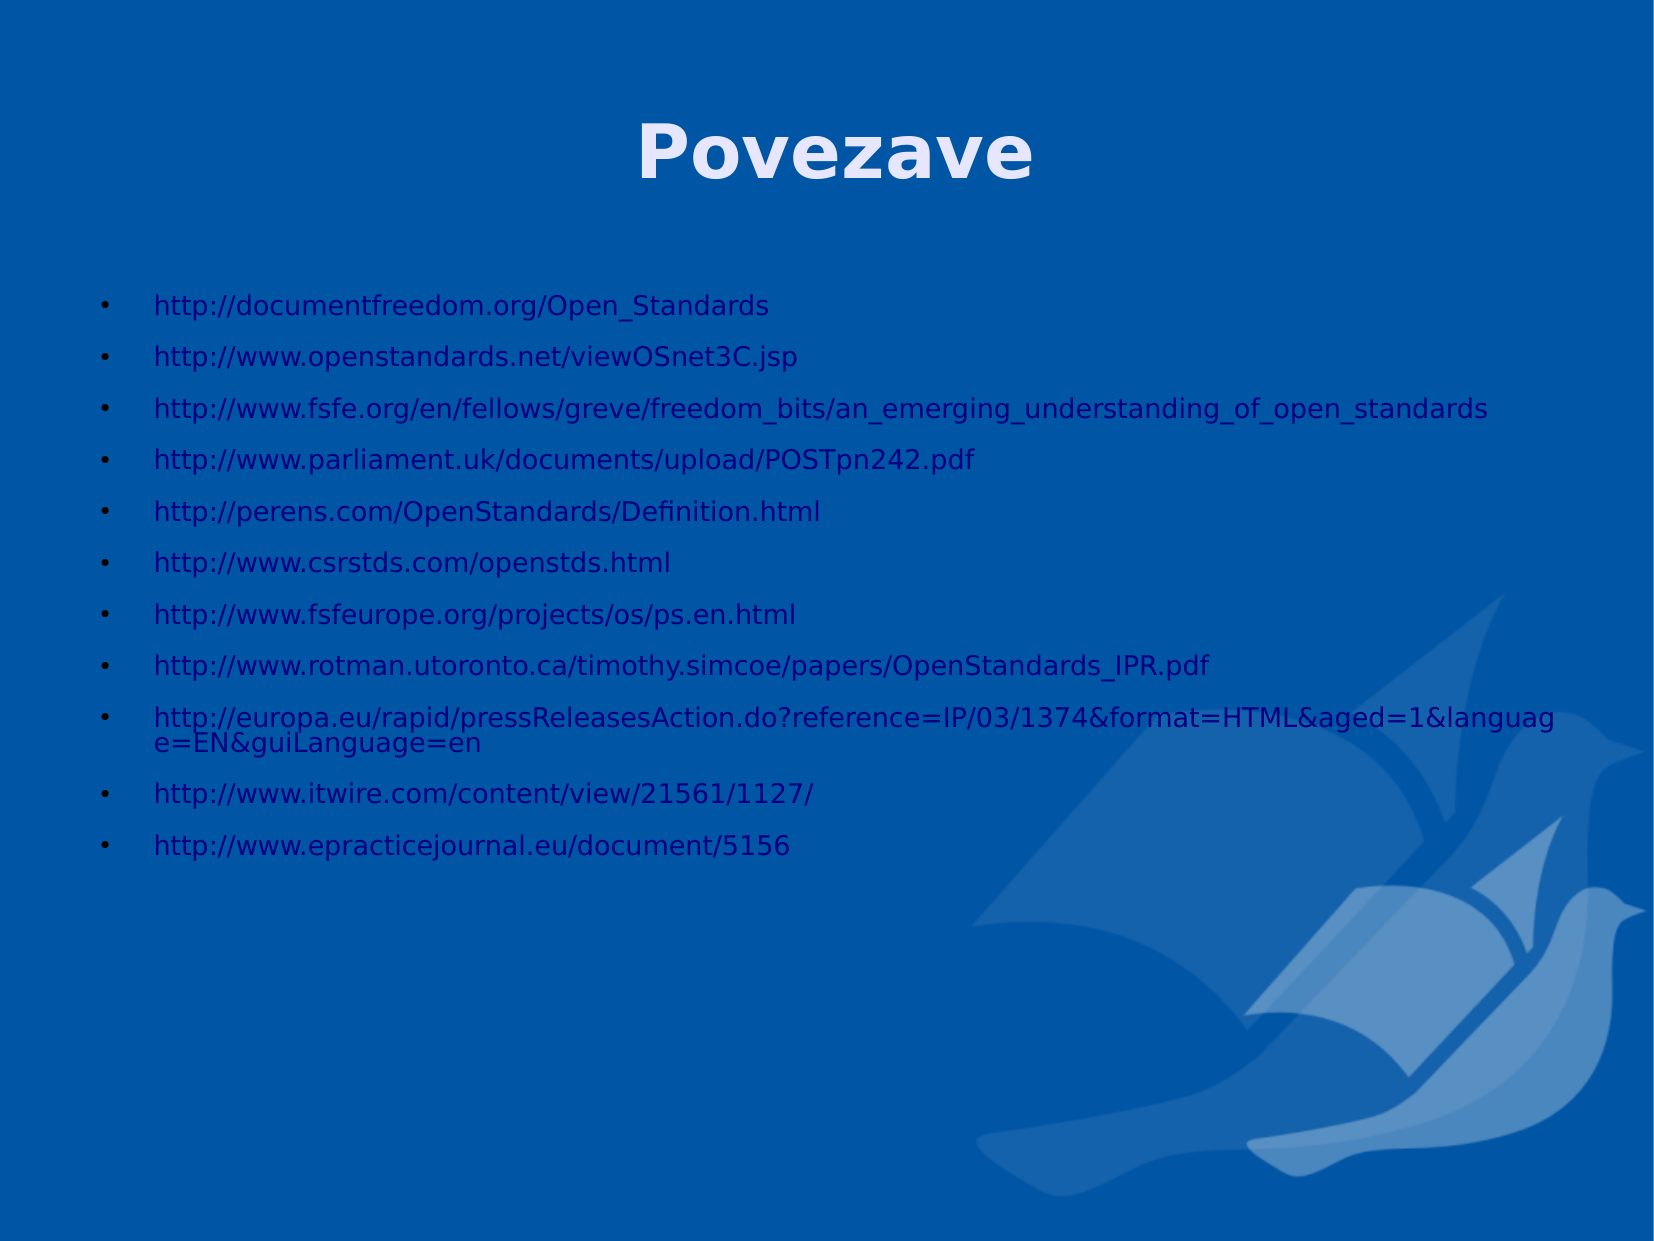

# Povezave
http://documentfreedom.org/Open_Standards
http://www.openstandards.net/viewOSnet3C.jsp
http://www.fsfe.org/en/fellows/greve/freedom_bits/an_emerging_understanding_of_open_standards
http://www.parliament.uk/documents/upload/POSTpn242.pdf
http://perens.com/OpenStandards/Definition.html
http://www.csrstds.com/openstds.html
http://www.fsfeurope.org/projects/os/ps.en.html
http://www.rotman.utoronto.ca/timothy.simcoe/papers/OpenStandards_IPR.pdf
http://europa.eu/rapid/pressReleasesAction.do?reference=IP/03/1374&format=HTML&aged=1&language=EN&guiLanguage=en
http://www.itwire.com/content/view/21561/1127/
http://www.epracticejournal.eu/document/5156